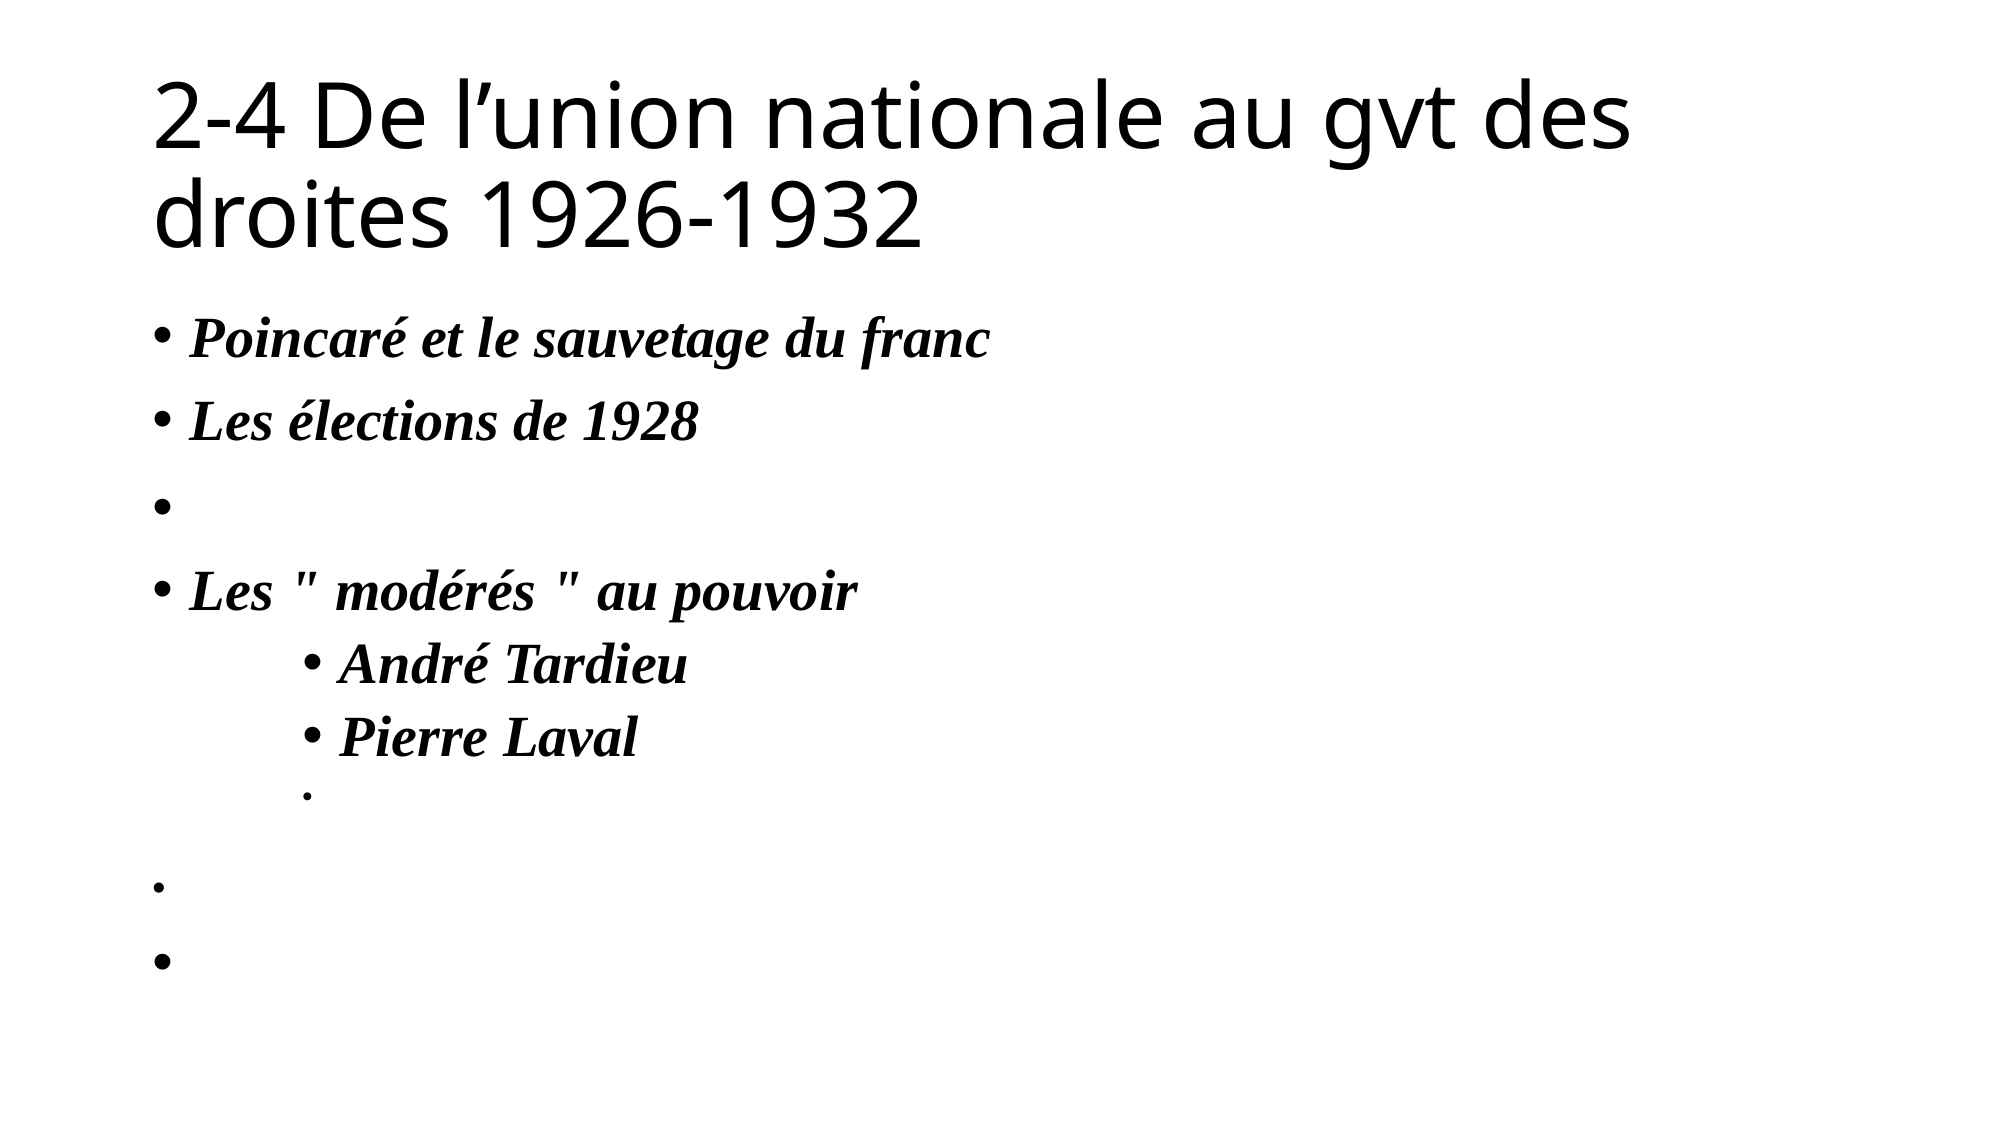

# 2-4 De l’union nationale au gvt des droites 1926-1932
Poincaré et le sauvetage du franc
Les élections de 1928
Les " modérés " au pouvoir
André Tardieu
Pierre Laval